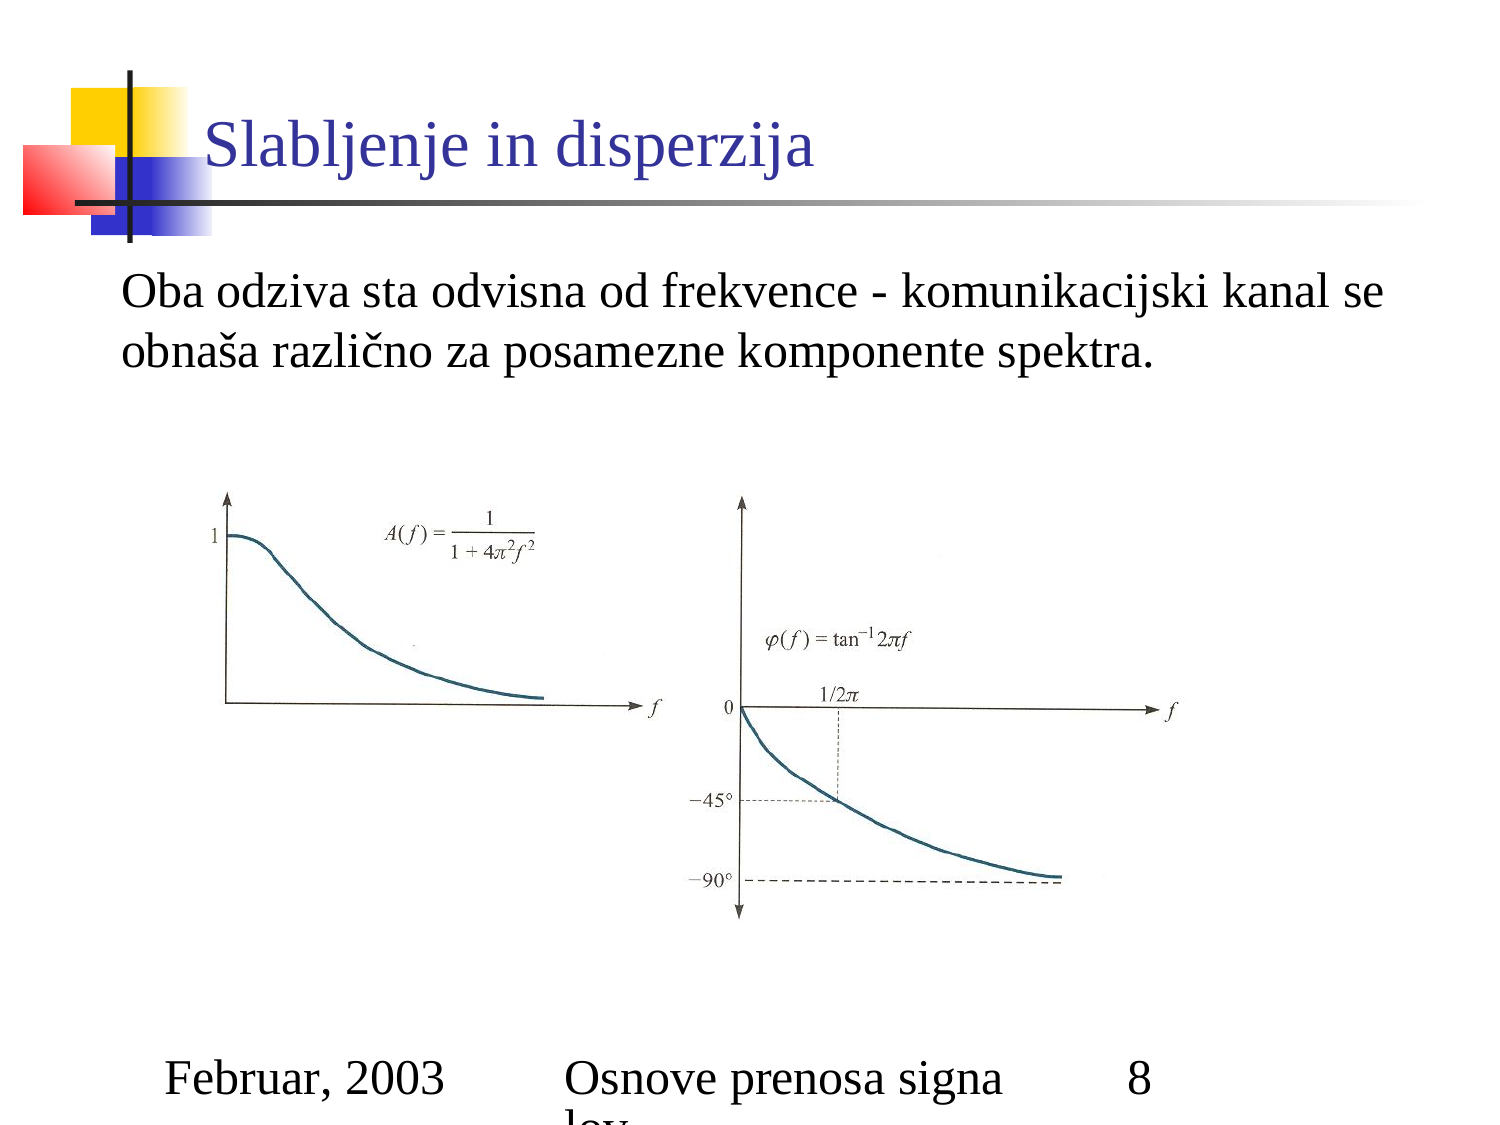

# Slabljenje in disperzija
	Oba odziva sta odvisna od frekvence - komunikacijski kanal se obnaša različno za posamezne komponente spektra.
Februar, 2003
Osnove prenosa signalov
8